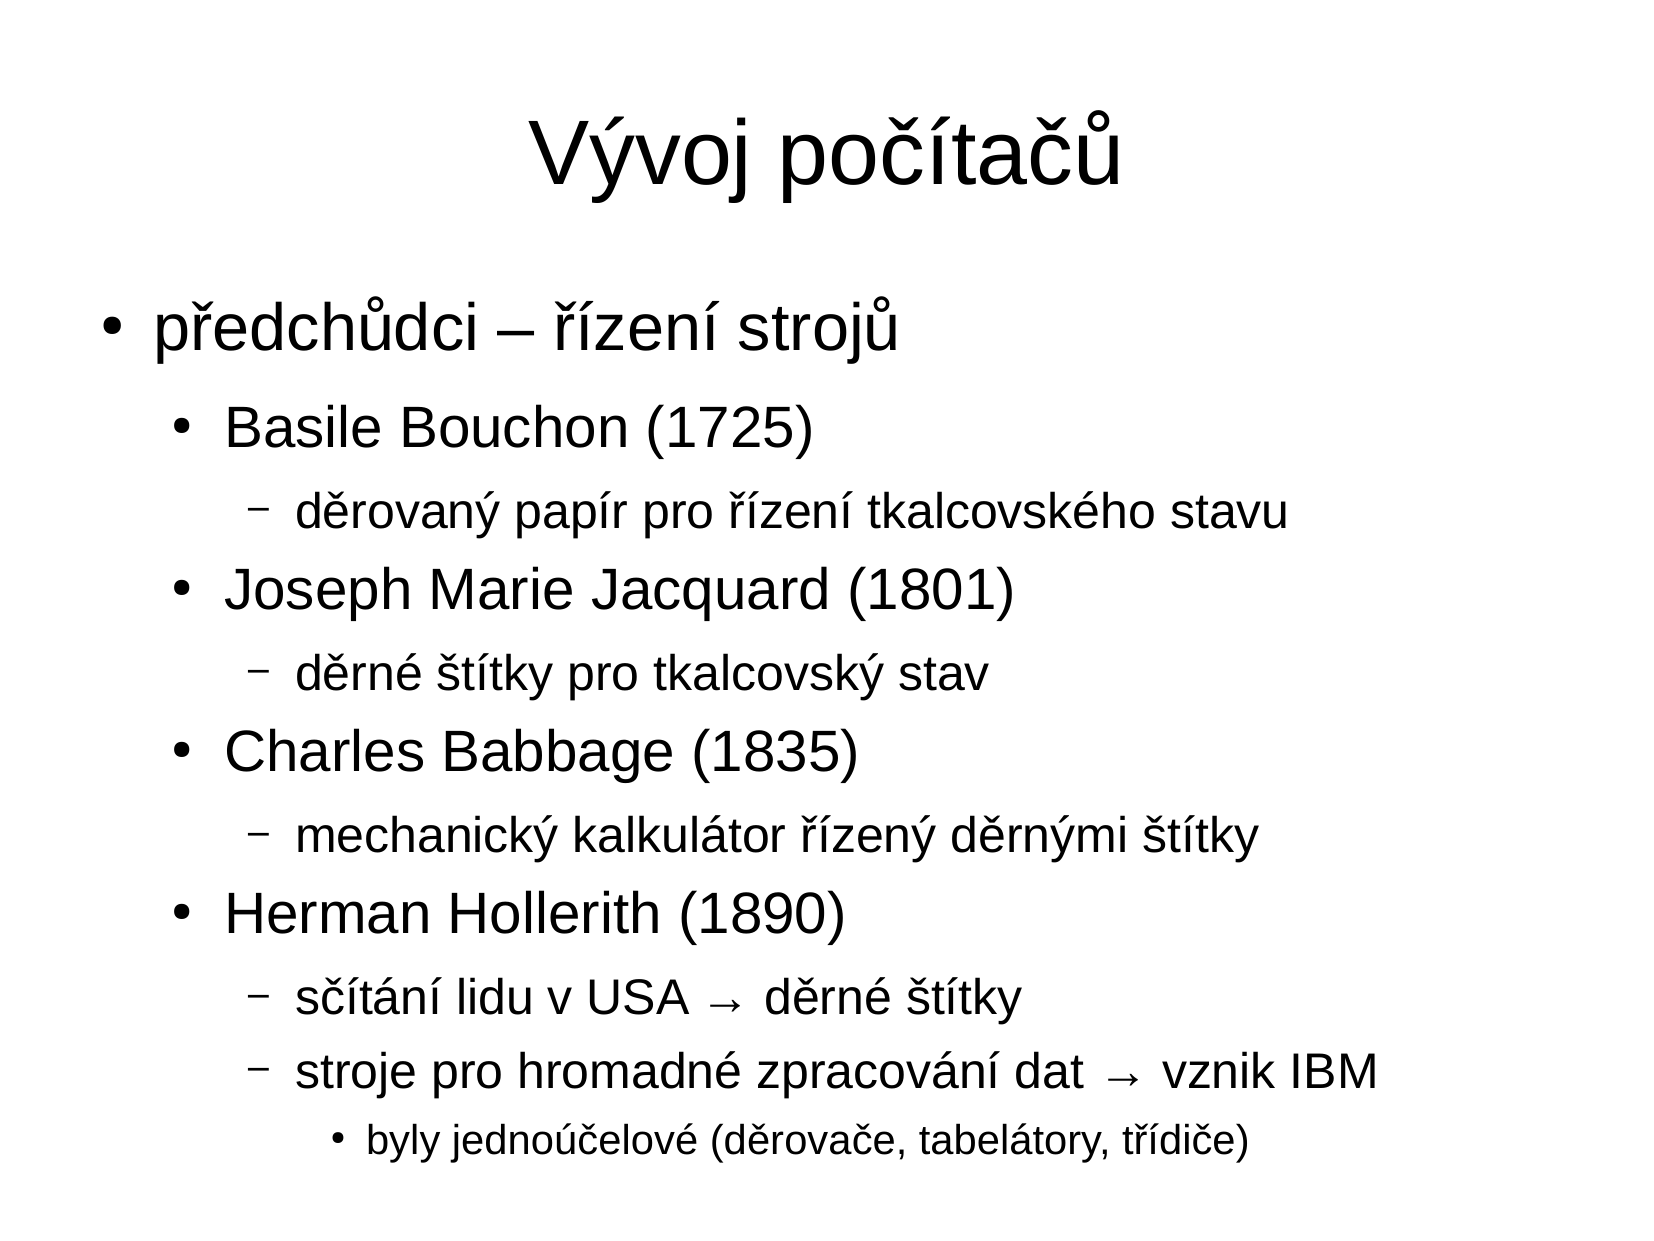

# Vývoj počítačů
předchůdci – řízení strojů
Basile Bouchon (1725)
děrovaný papír pro řízení tkalcovského stavu
Joseph Marie Jacquard (1801)
děrné štítky pro tkalcovský stav
Charles Babbage (1835)
mechanický kalkulátor řízený děrnými štítky
Herman Hollerith (1890)
sčítání lidu v USA → děrné štítky
stroje pro hromadné zpracování dat → vznik IBM
byly jednoúčelové (děrovače, tabelátory, třídiče)